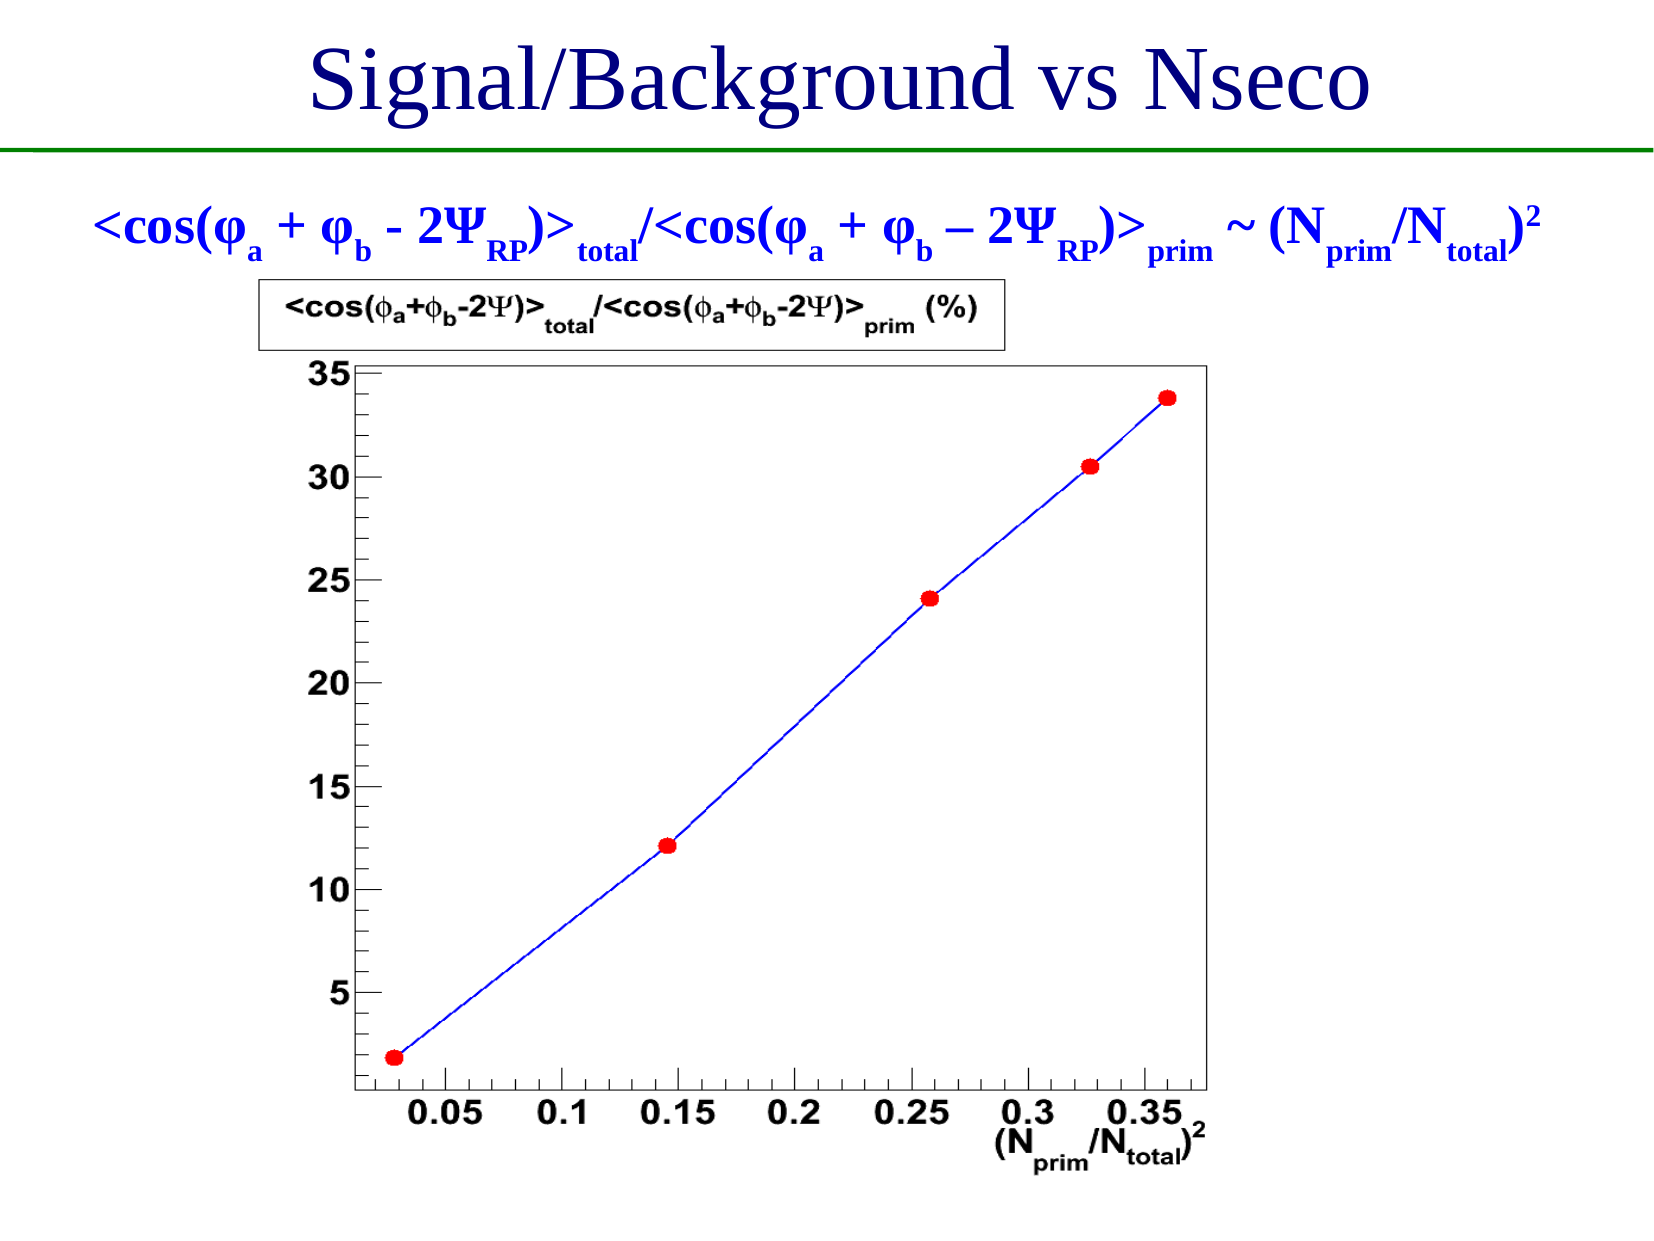

# Signal/Background vs Nseco
<cos(φa + φb - 2ΨRP)>total/<cos(φa + φb – 2ΨRP)>prim ~ (Nprim/Ntotal)2